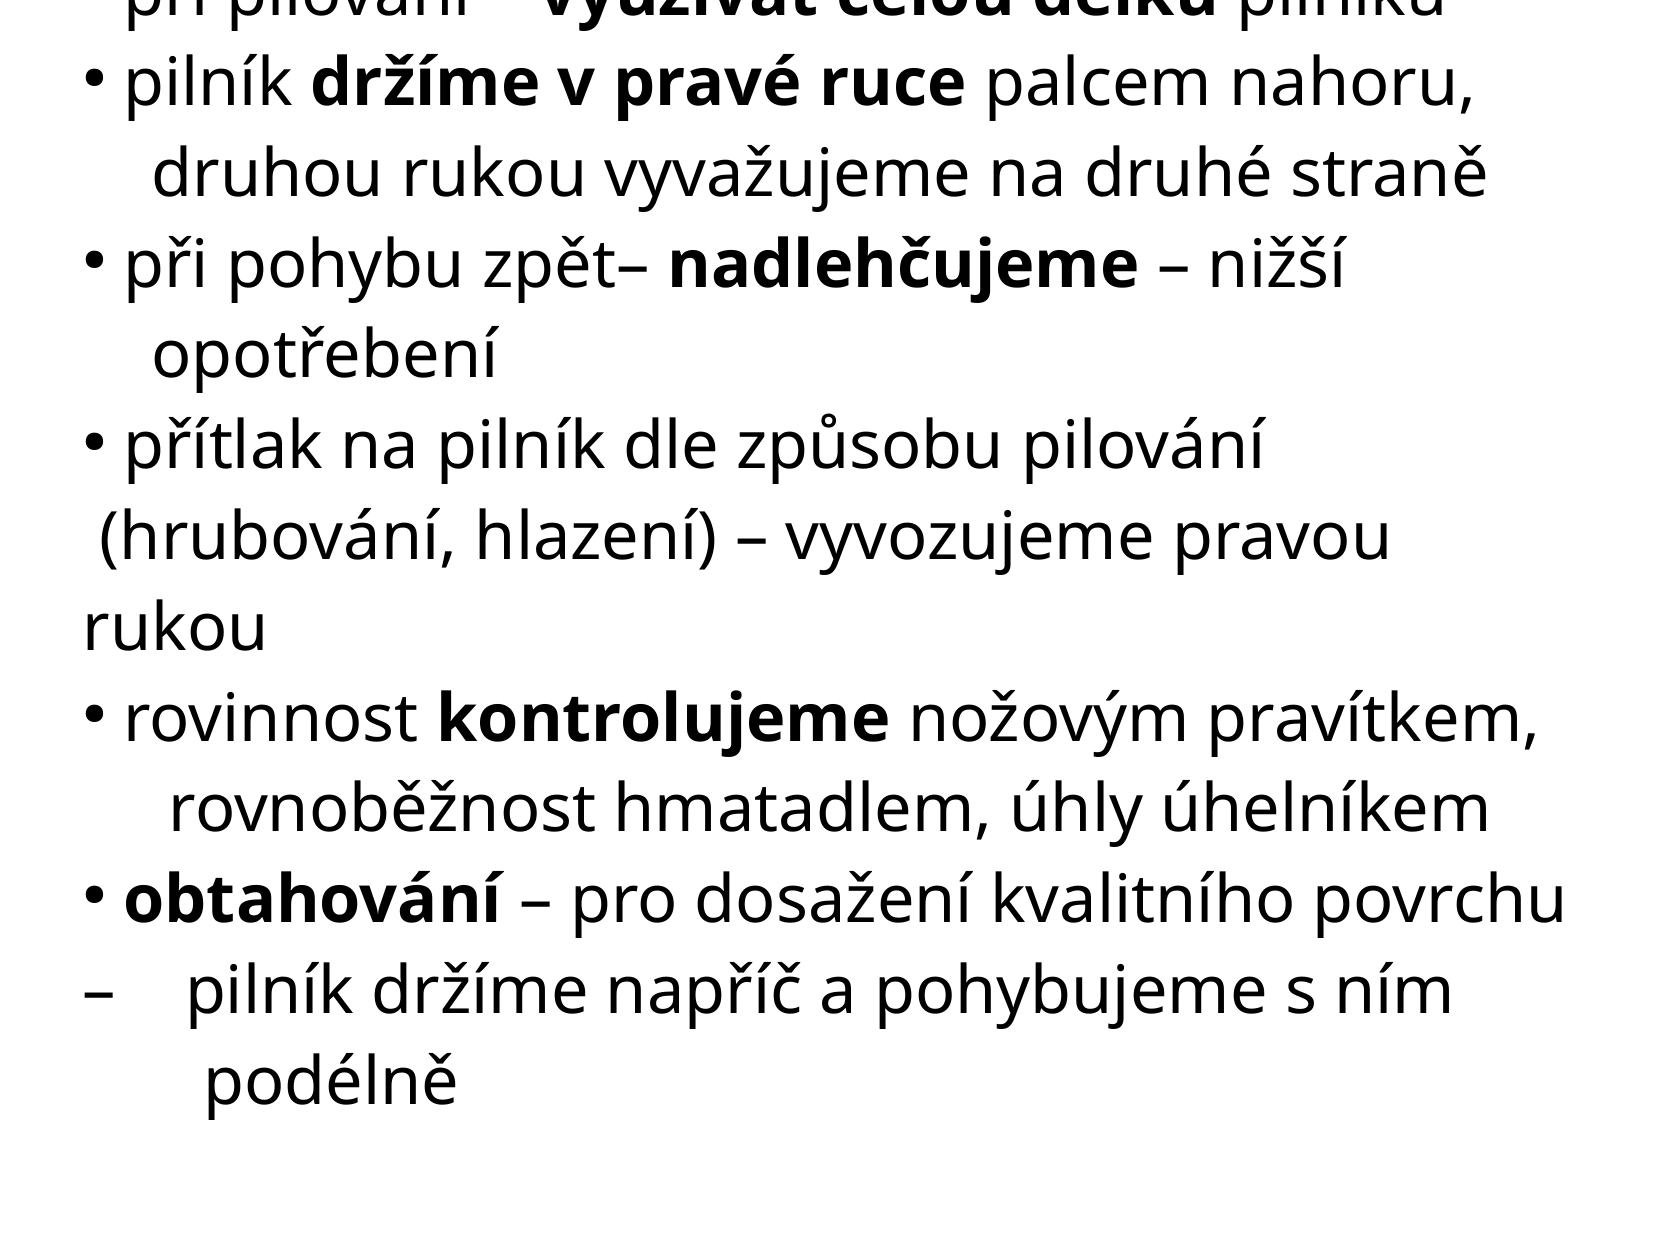

# při pilování – využívat celou délku pilníku
 pilník držíme v pravé ruce palcem nahoru, druhou rukou vyvažujeme na druhé straně
 při pohybu zpět– nadlehčujeme – nižší opotřebení
 přítlak na pilník dle způsobu pilování (hrubování, hlazení) – vyvozujeme pravou rukou
 rovinnost kontrolujeme nožovým pravítkem, rovnoběžnost hmatadlem, úhly úhelníkem
 obtahování – pro dosažení kvalitního povrchu – pilník držíme napříč a pohybujeme s ním podélně